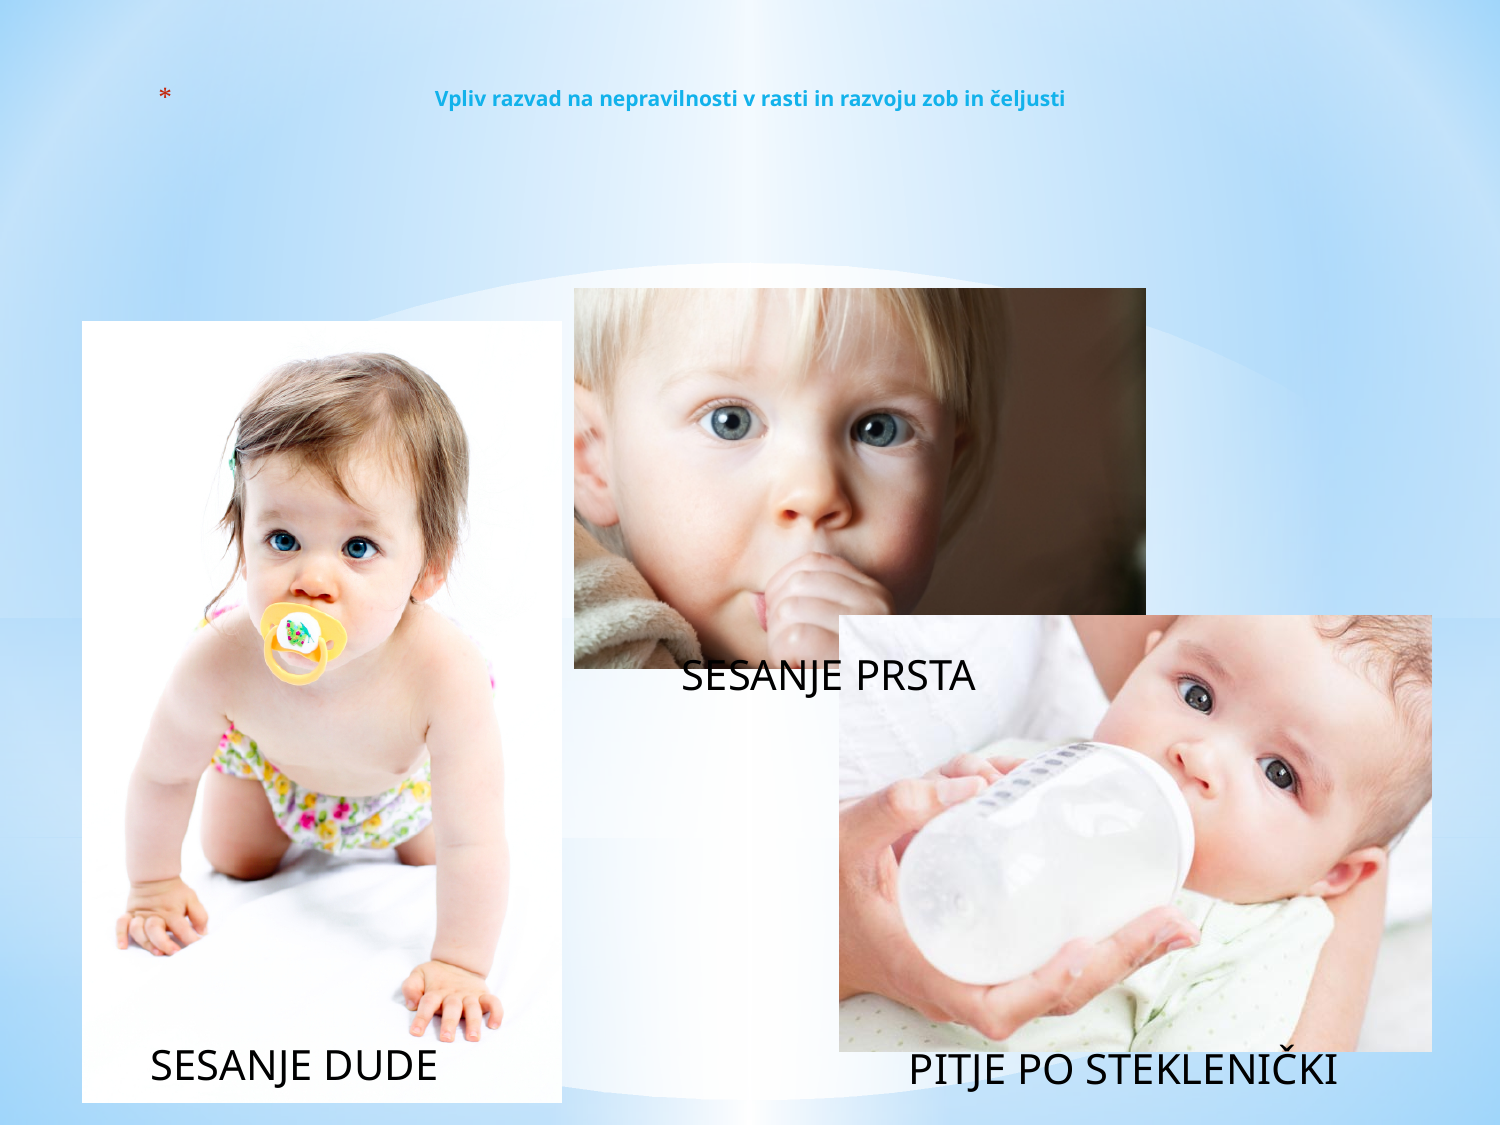

# Vpliv razvad na nepravilnosti v rasti in razvoju zob in čeljusti
SESANJE PRSTA
SESANJE DUDE
PITJE PO STEKLENIČKI